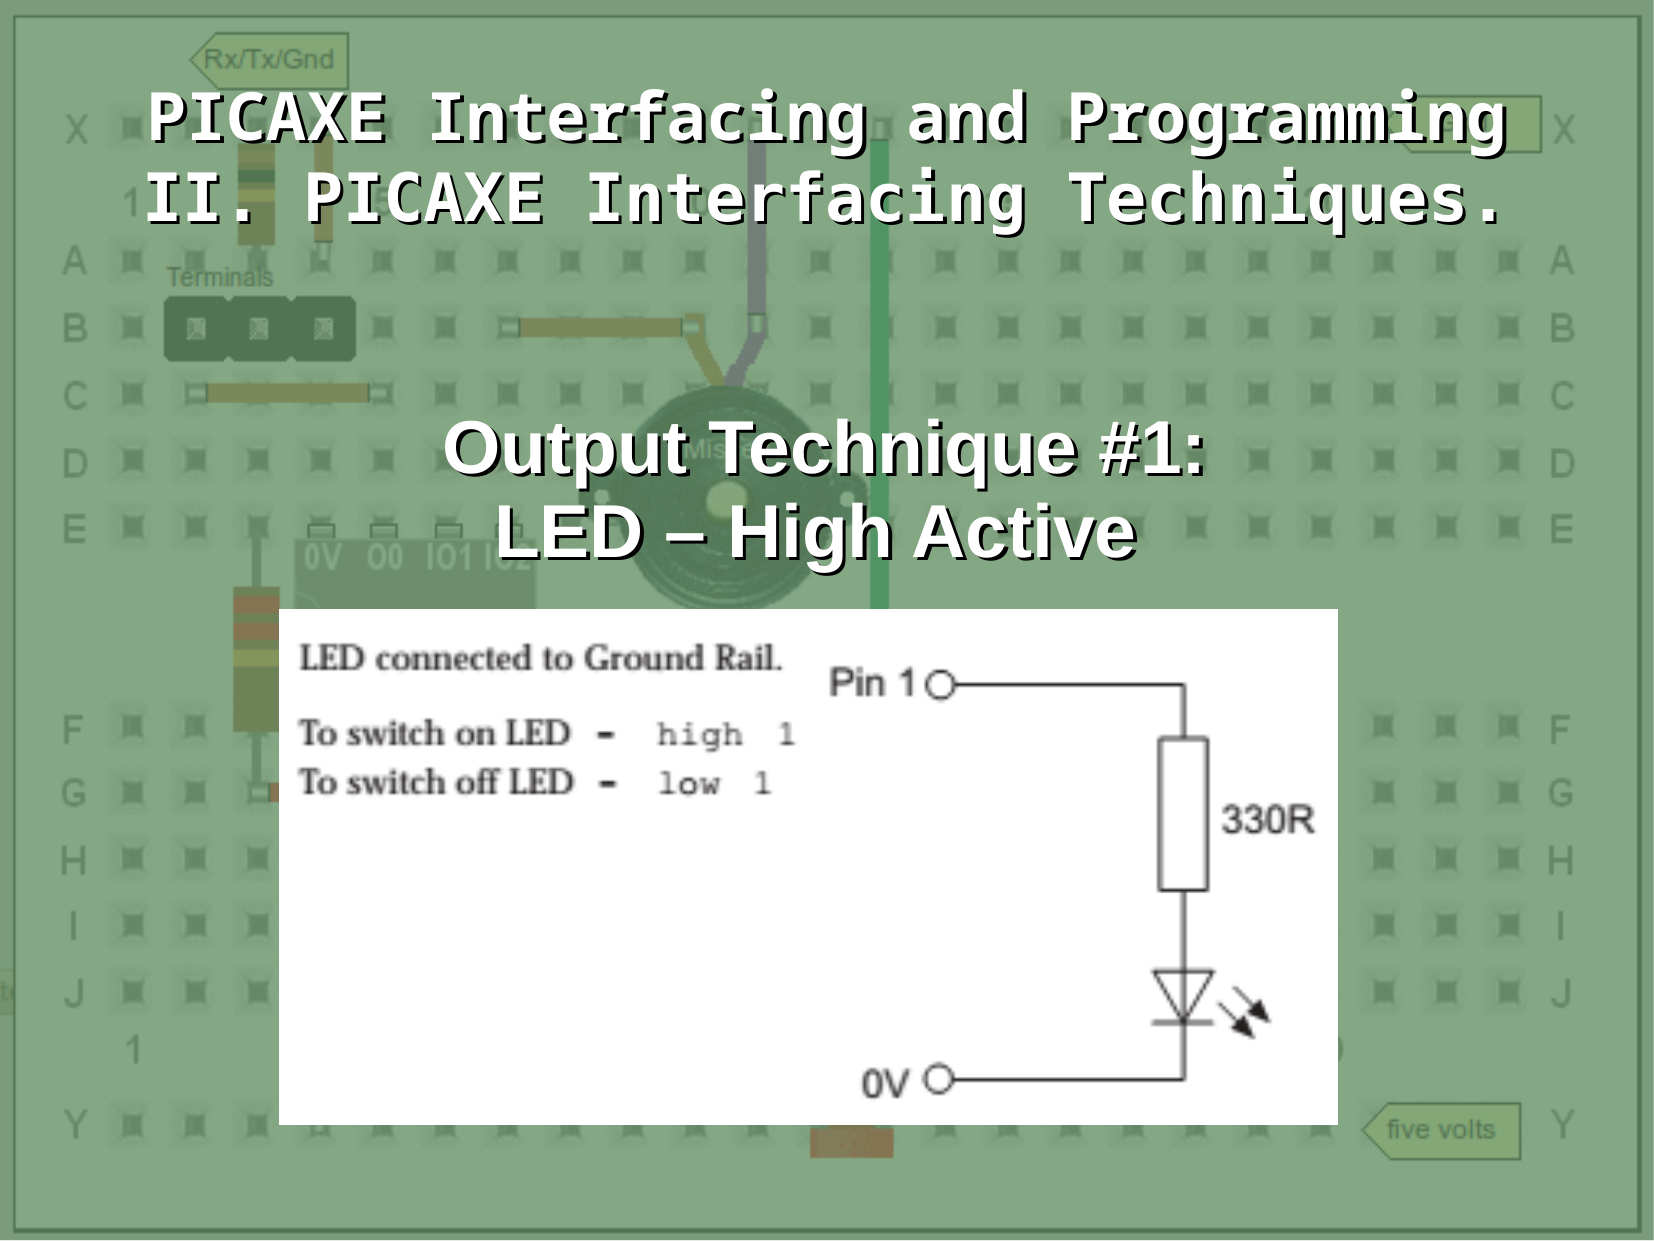

# PICAXE Interfacing and Programming II. PICAXE Interfacing Techniques.
 Output Technique #1:
LED – High Active